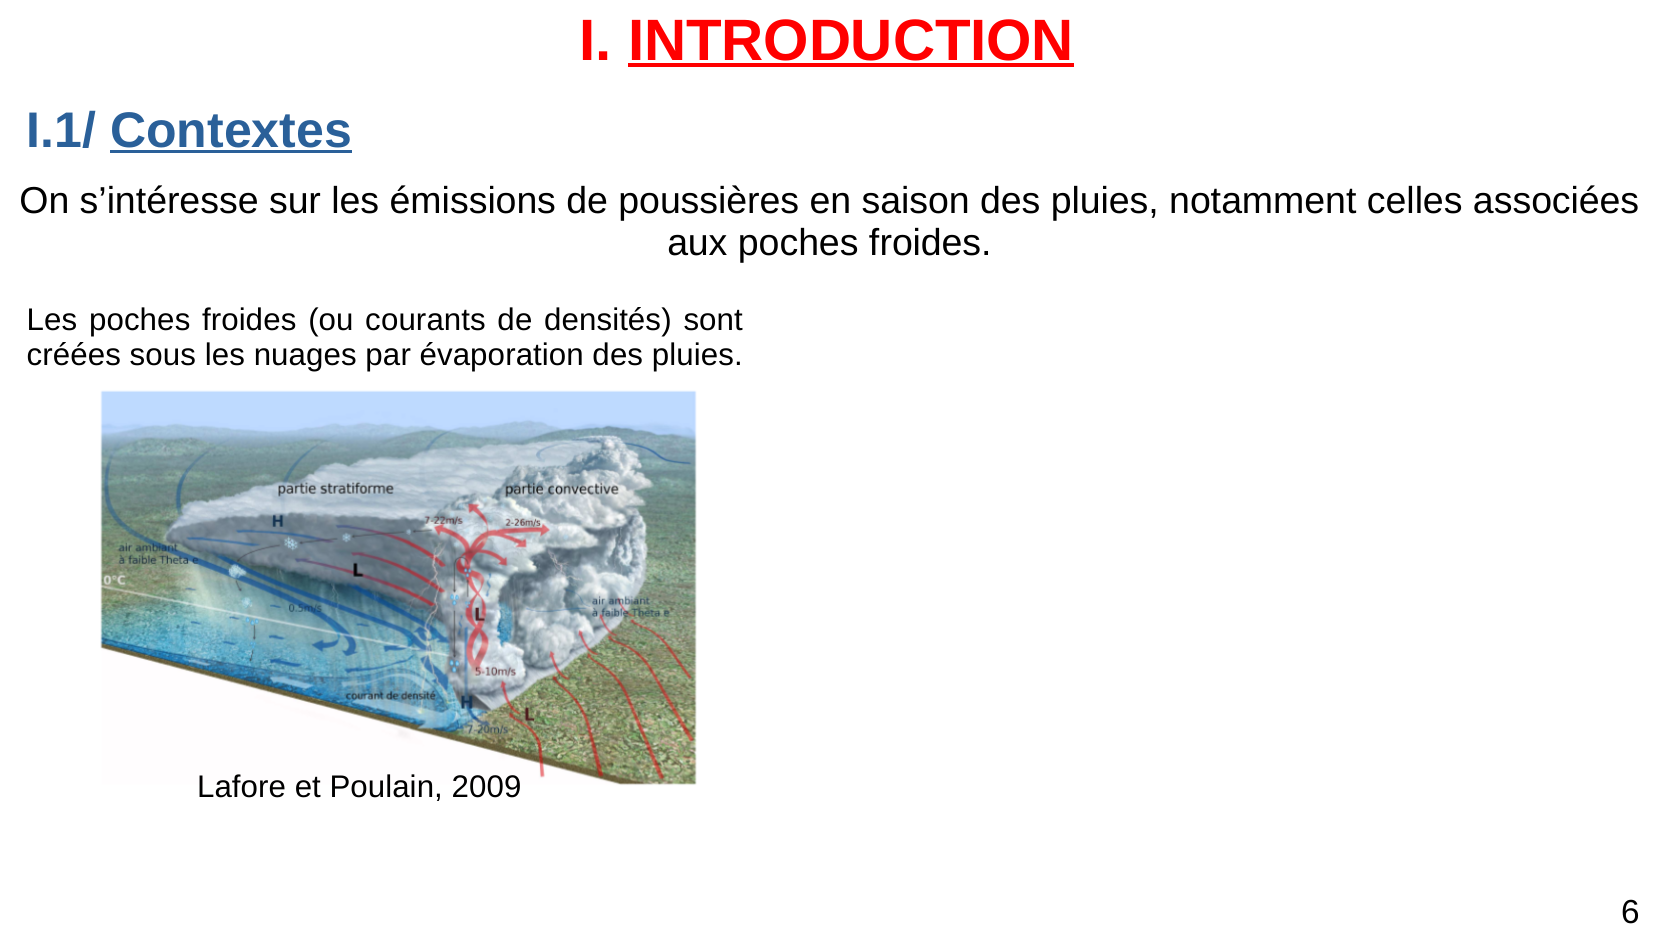

I. INTRODUCTION
I.1/ Contextes
On s’intéresse sur les émissions de poussières en saison des pluies, notamment celles associées aux poches froides.
Les poches froides (ou courants de densités) sont créées sous les nuages par évaporation des pluies.
 Lafore et Poulain, 2009
6